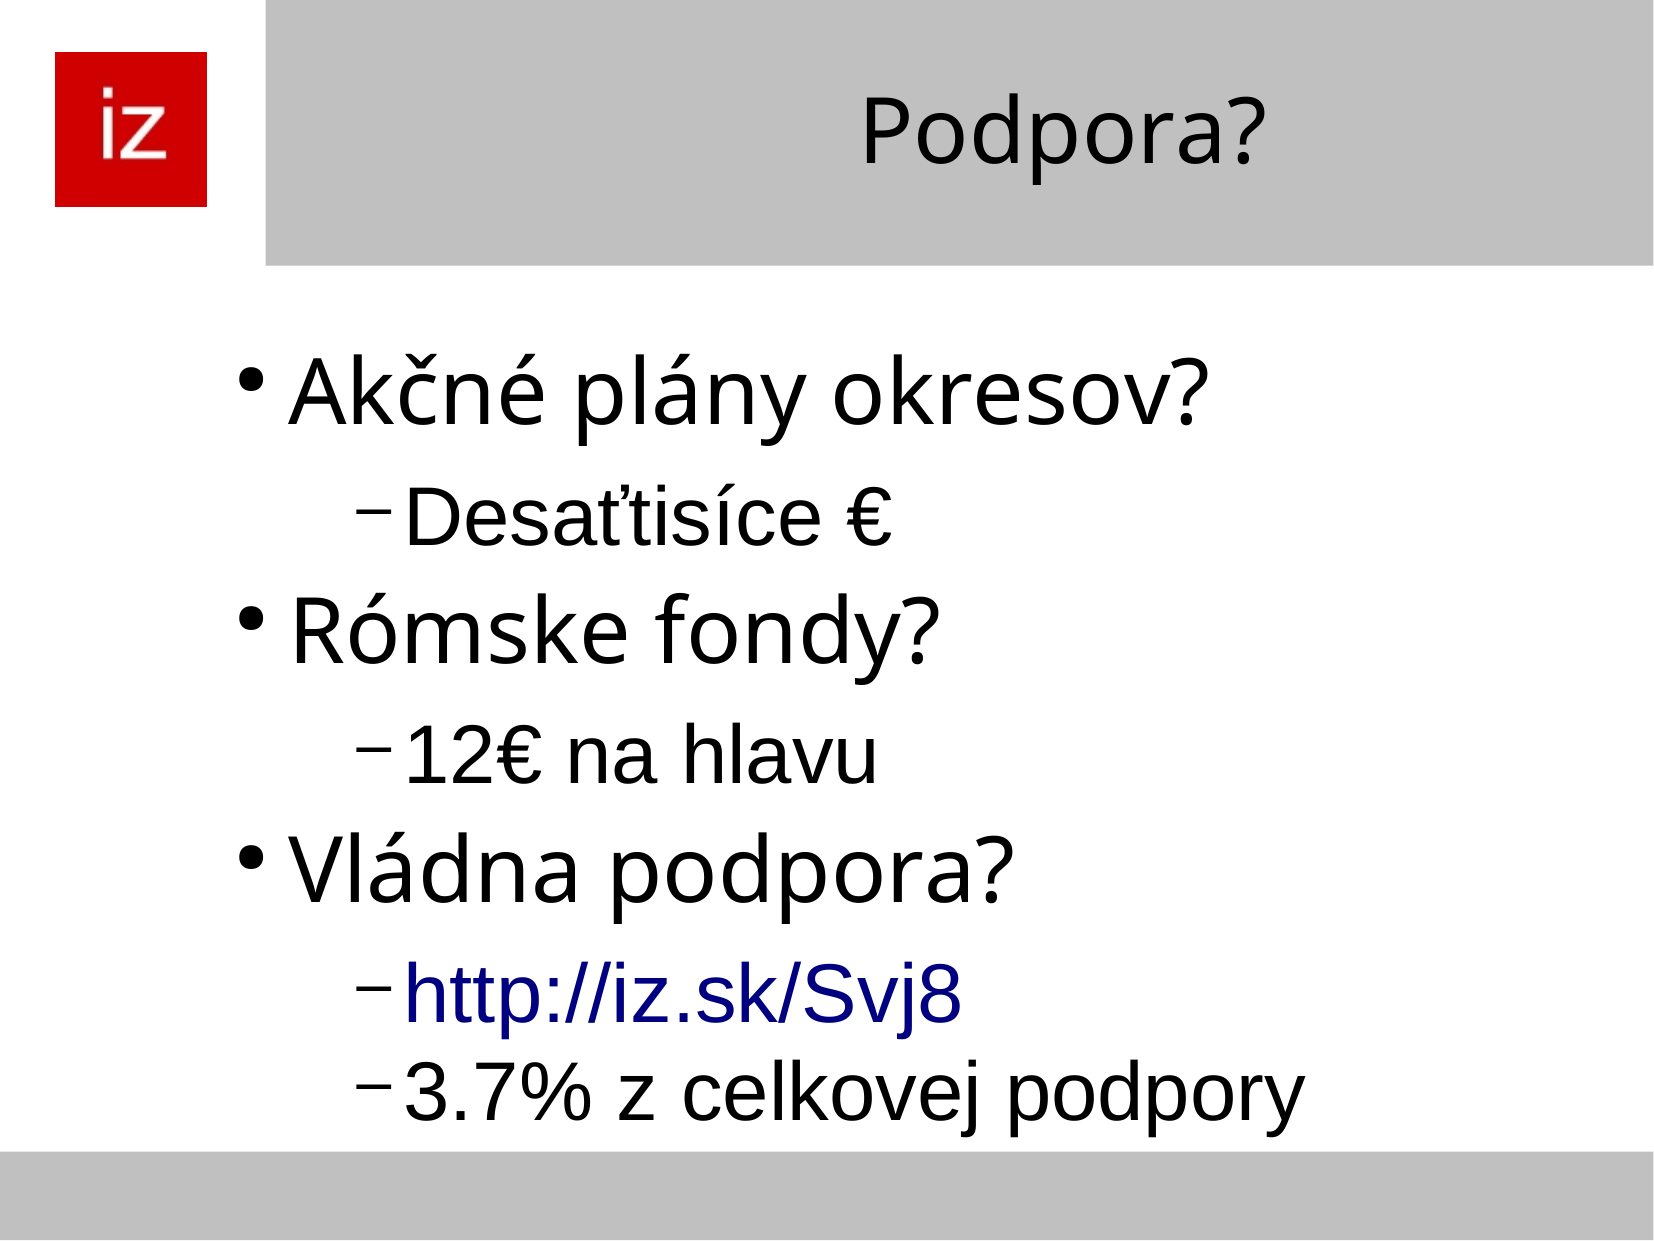

# Podpora?
Akčné plány okresov?
Desaťtisíce €
Rómske fondy?
12€ na hlavu
Vládna podpora?
http://iz.sk/Svj8
3.7% z celkovej podpory